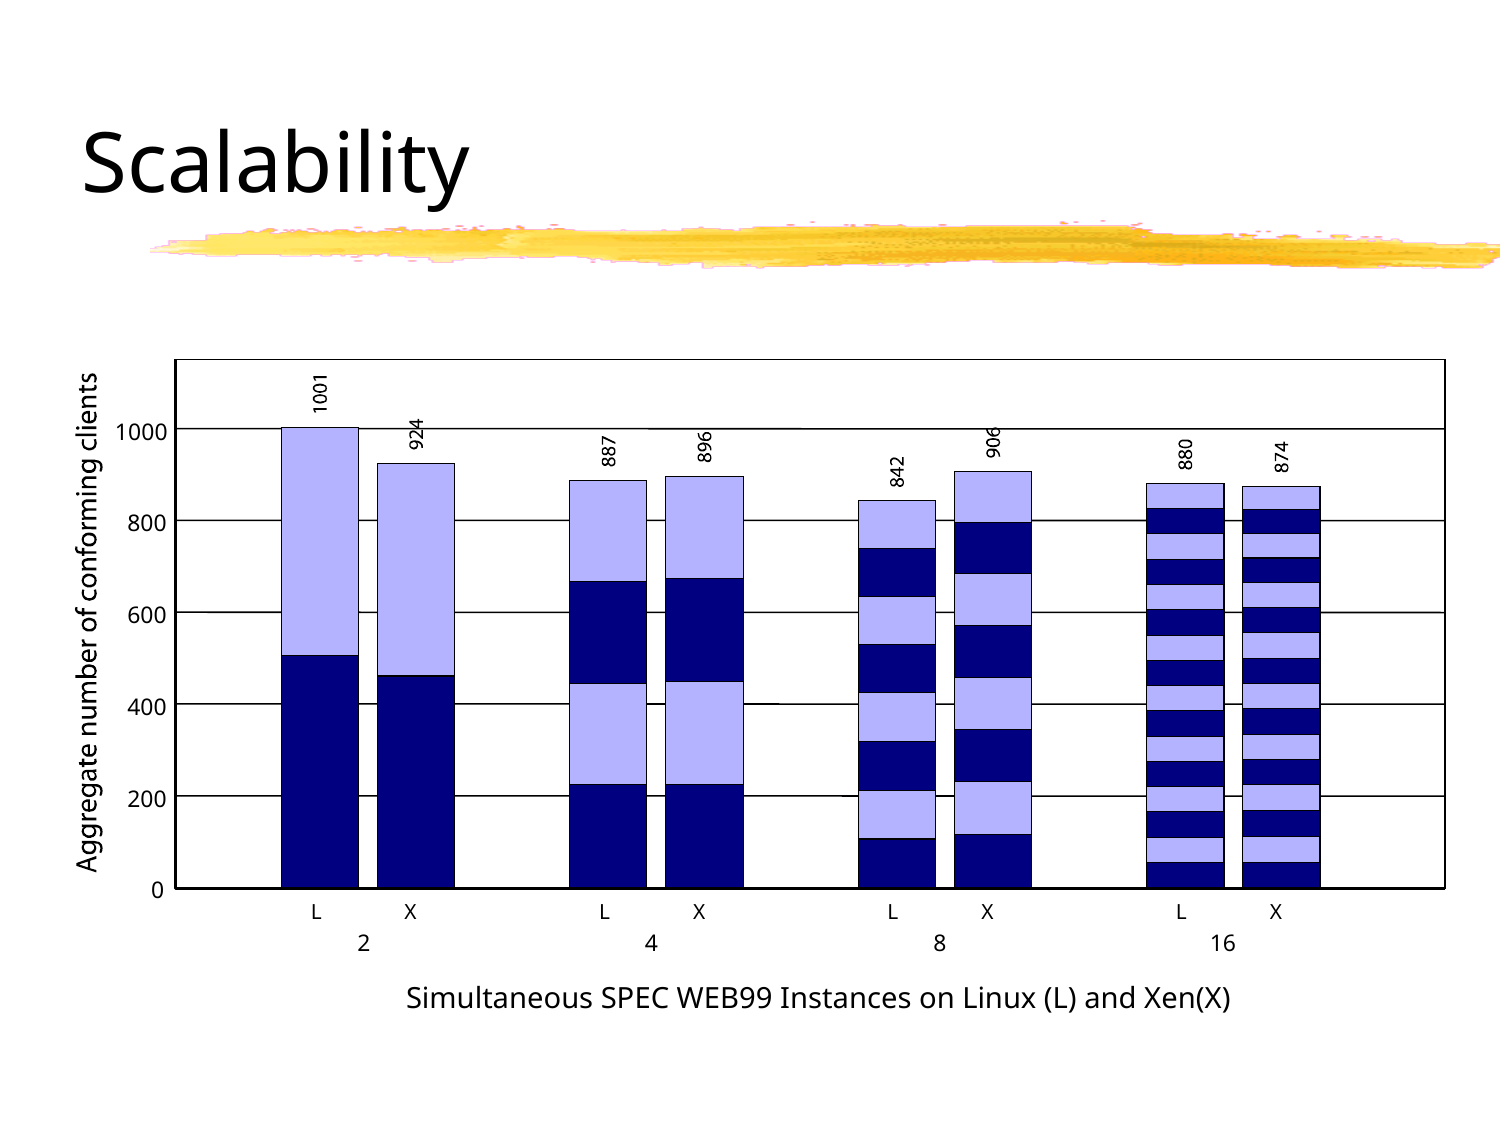

# Scalability
1000
800
600
400
200
0
L
X
L
X
L
X
L
X
2
4
8
16
Simultaneous SPEC WEB99 Instances on Linux (L) and Xen(X)